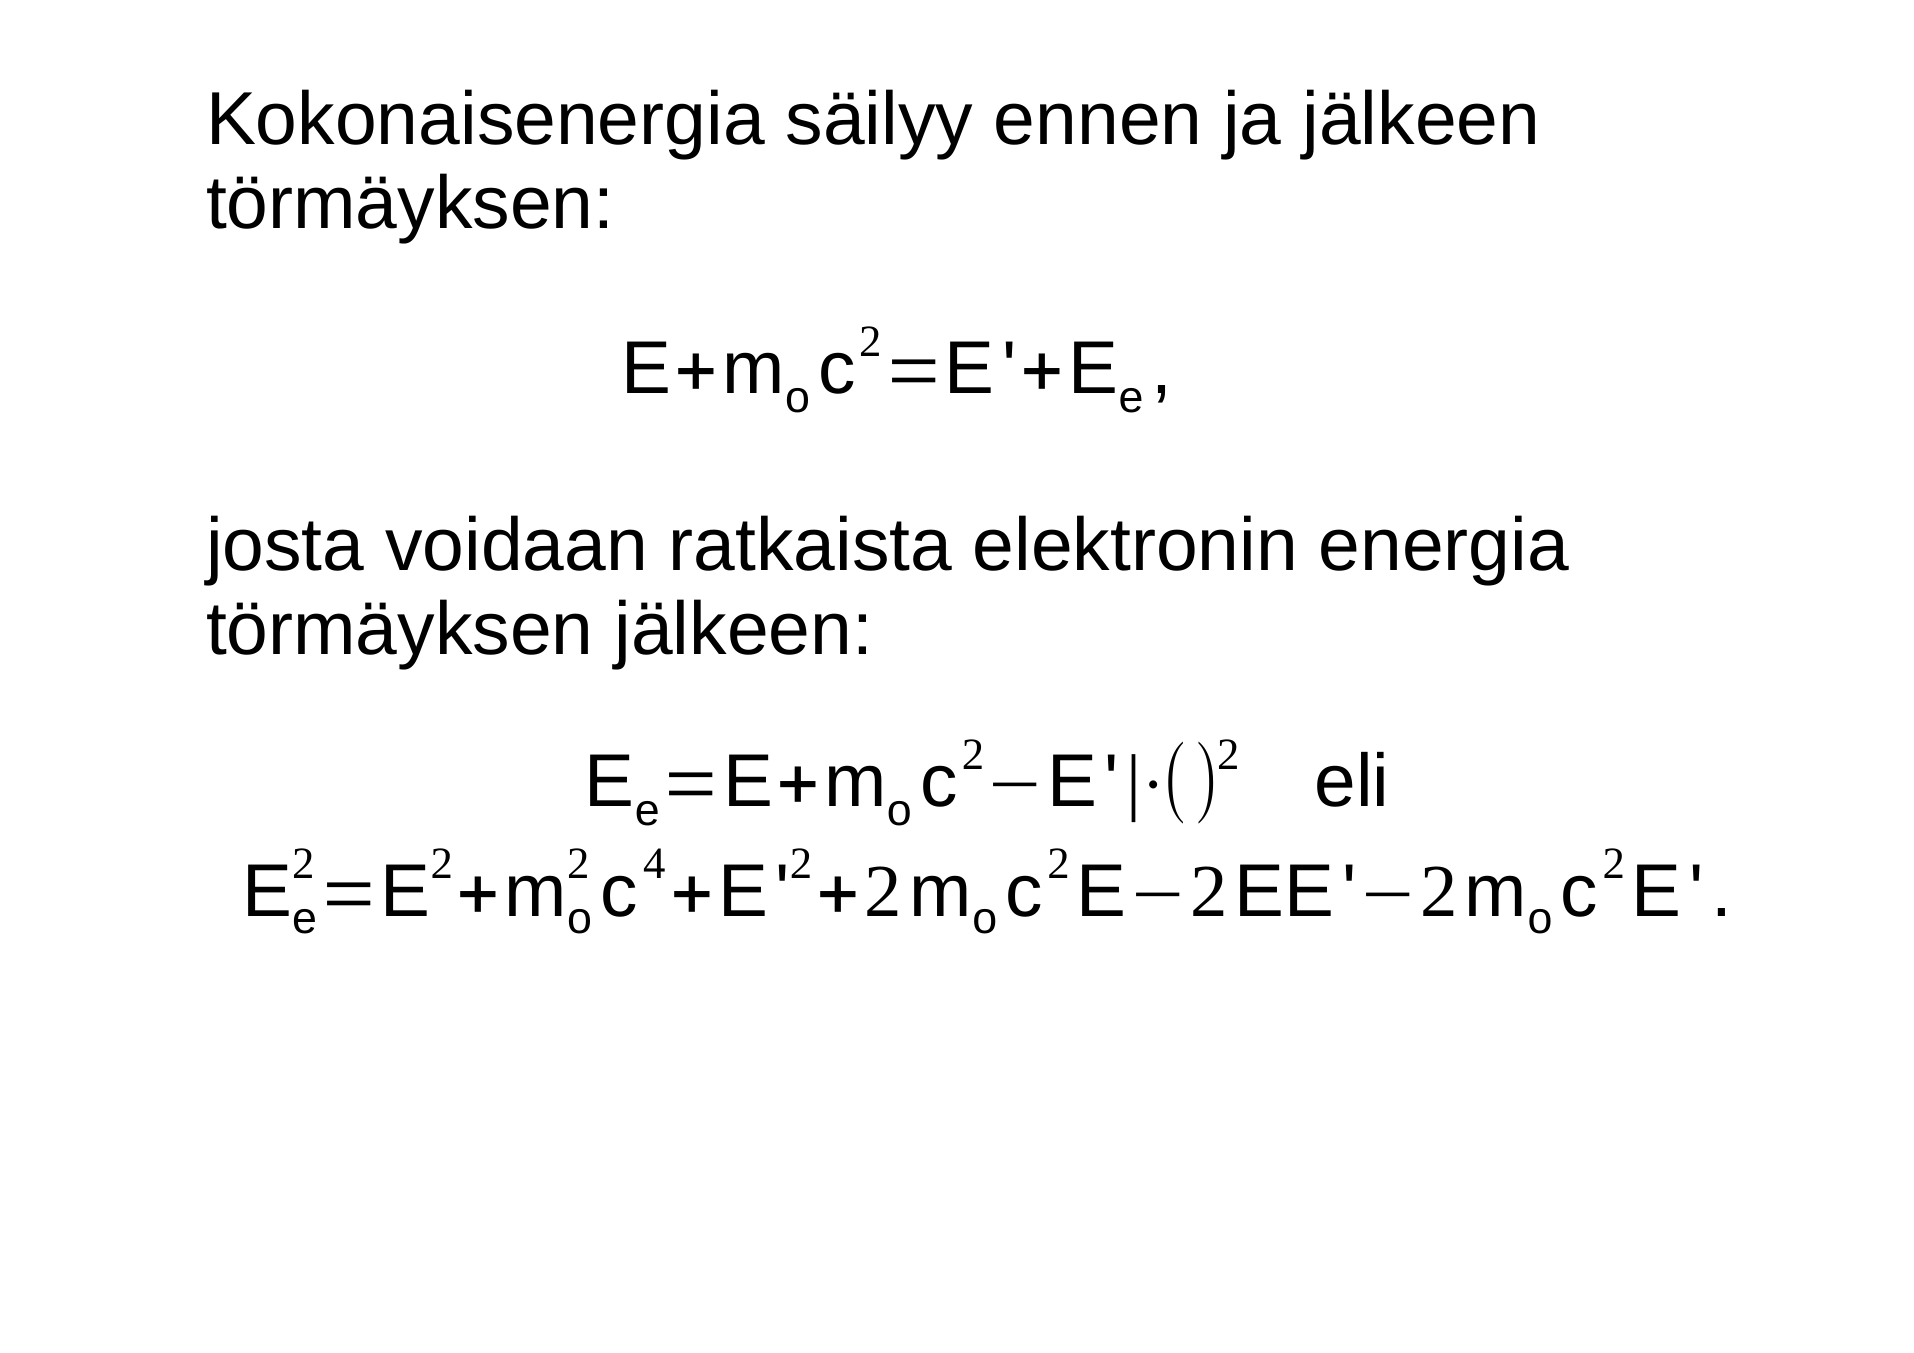

Kokonaisenergia säilyy ennen ja jälkeen törmäyksen:
josta voidaan ratkaista elektronin energia törmäyksen jälkeen: